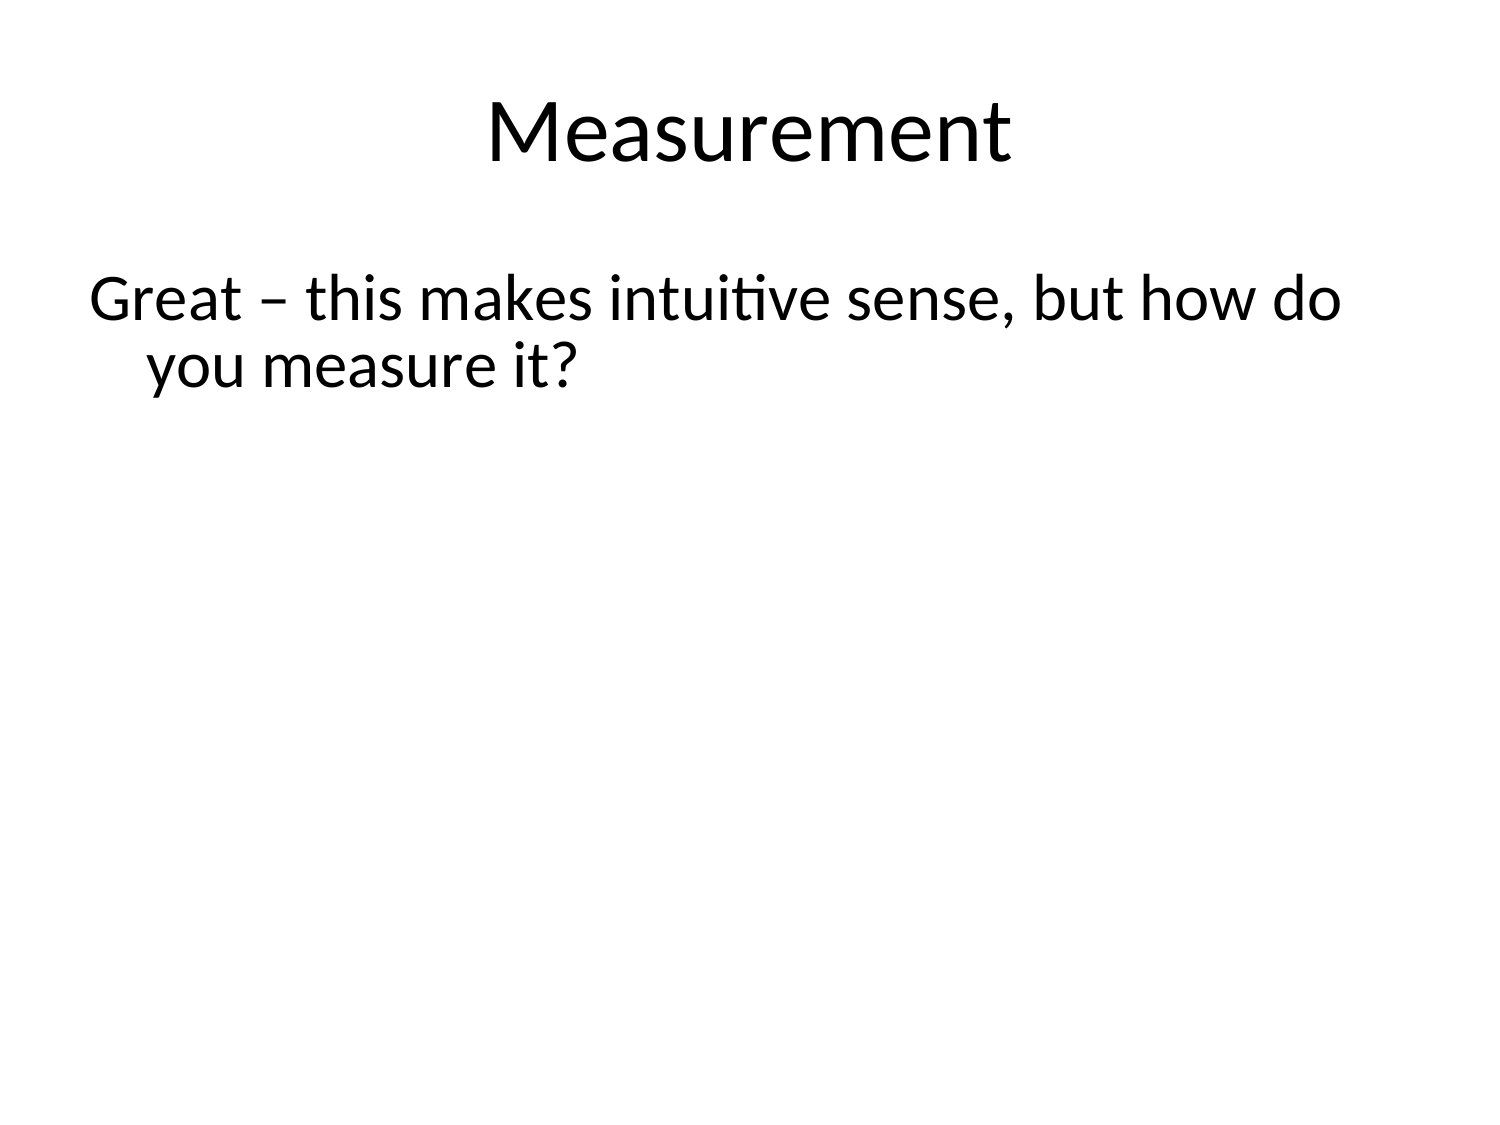

# Measurement
Great – this makes intuitive sense, but how do you measure it?